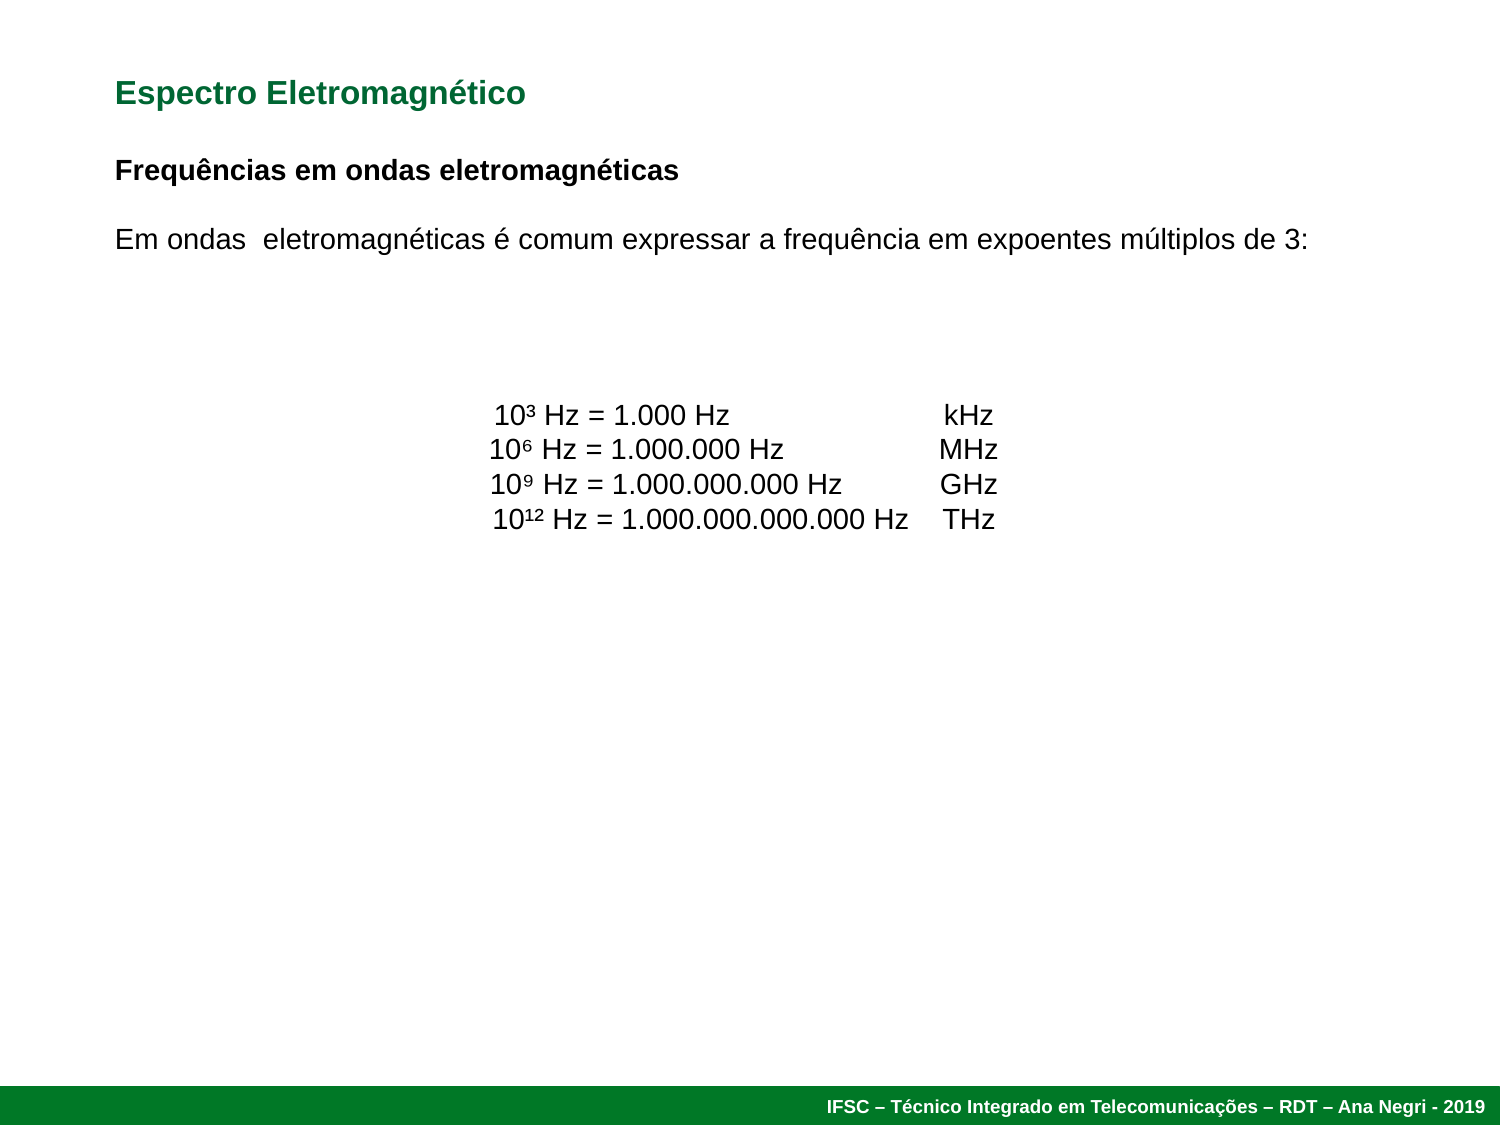

Espectro Eletromagnético
Frequências em ondas eletromagnéticas
Em ondas eletromagnéticas é comum expressar a frequência em expoentes múltiplos de 3:
10³ Hz = 1.000 Hz			kHz
10⁶ Hz = 1.000.000 Hz			MHz
10⁹ Hz = 1.000.000.000 Hz		GHz
10¹² Hz = 1.000.000.000.000 Hz	THz
Subtração
IFSC – Técnico Integrado em Telecomunicações – RDT – Ana Negri - 2019